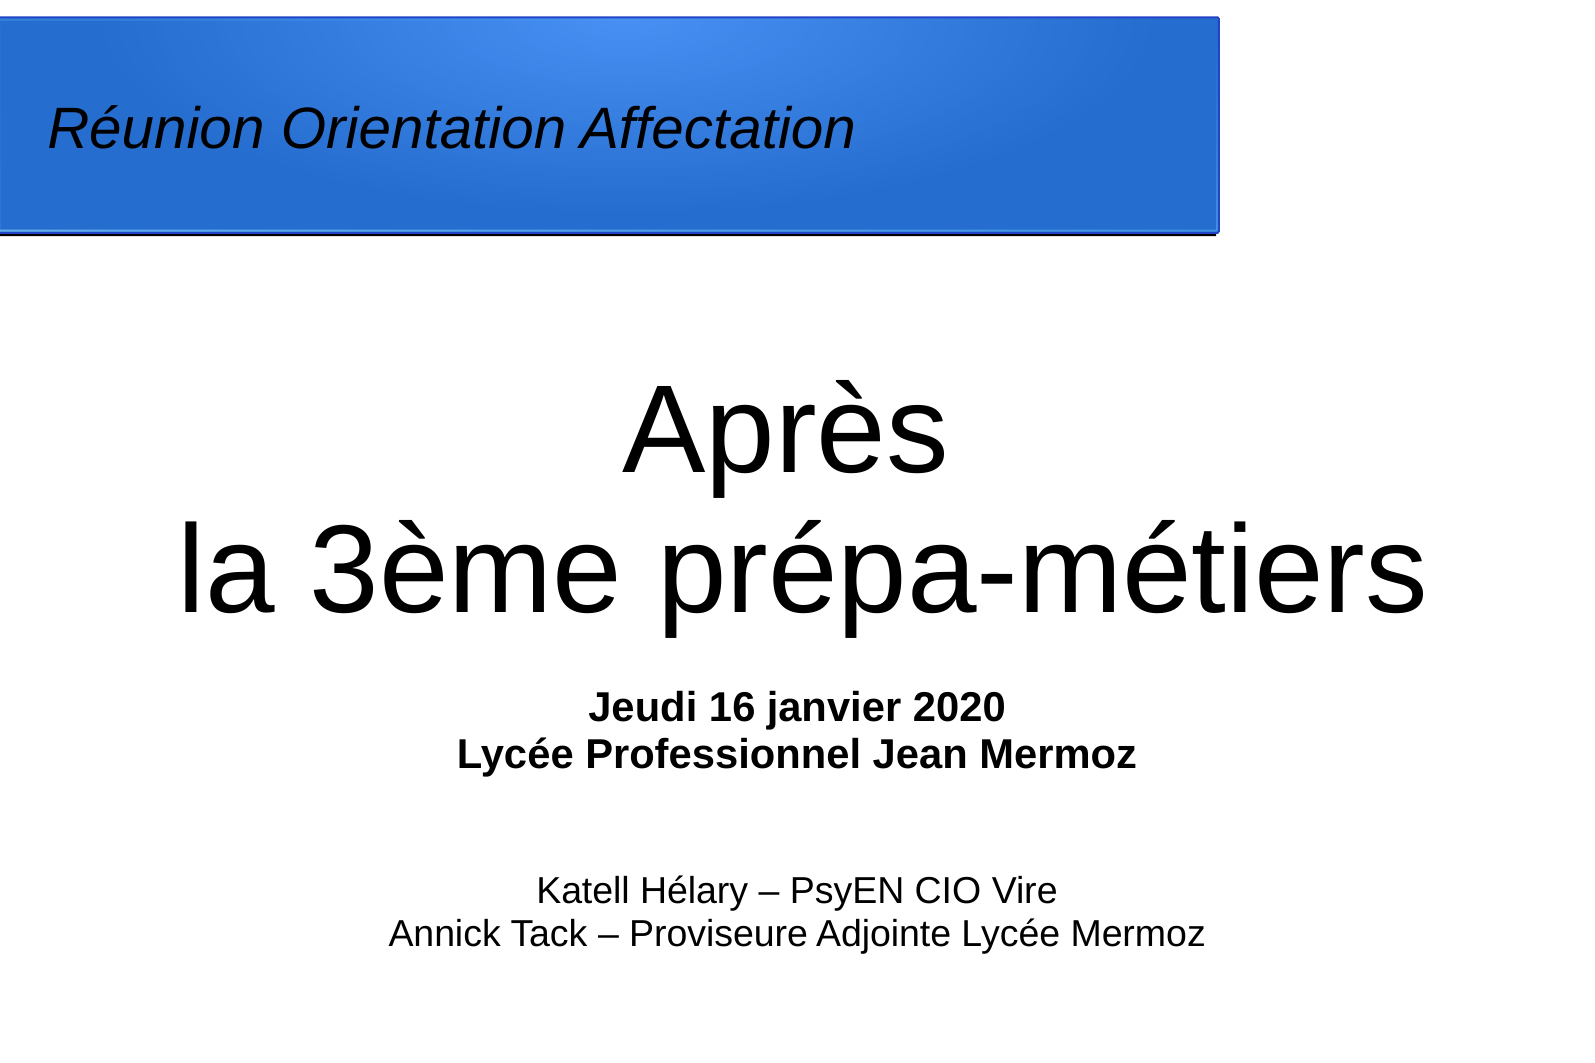

Réunion Orientation Affectation
# Après la 3ème prépa-métiers
Jeudi 16 janvier 2020
Lycée Professionnel Jean Mermoz
Katell Hélary – PsyEN CIO Vire
Annick Tack – Proviseure Adjointe Lycée Mermoz